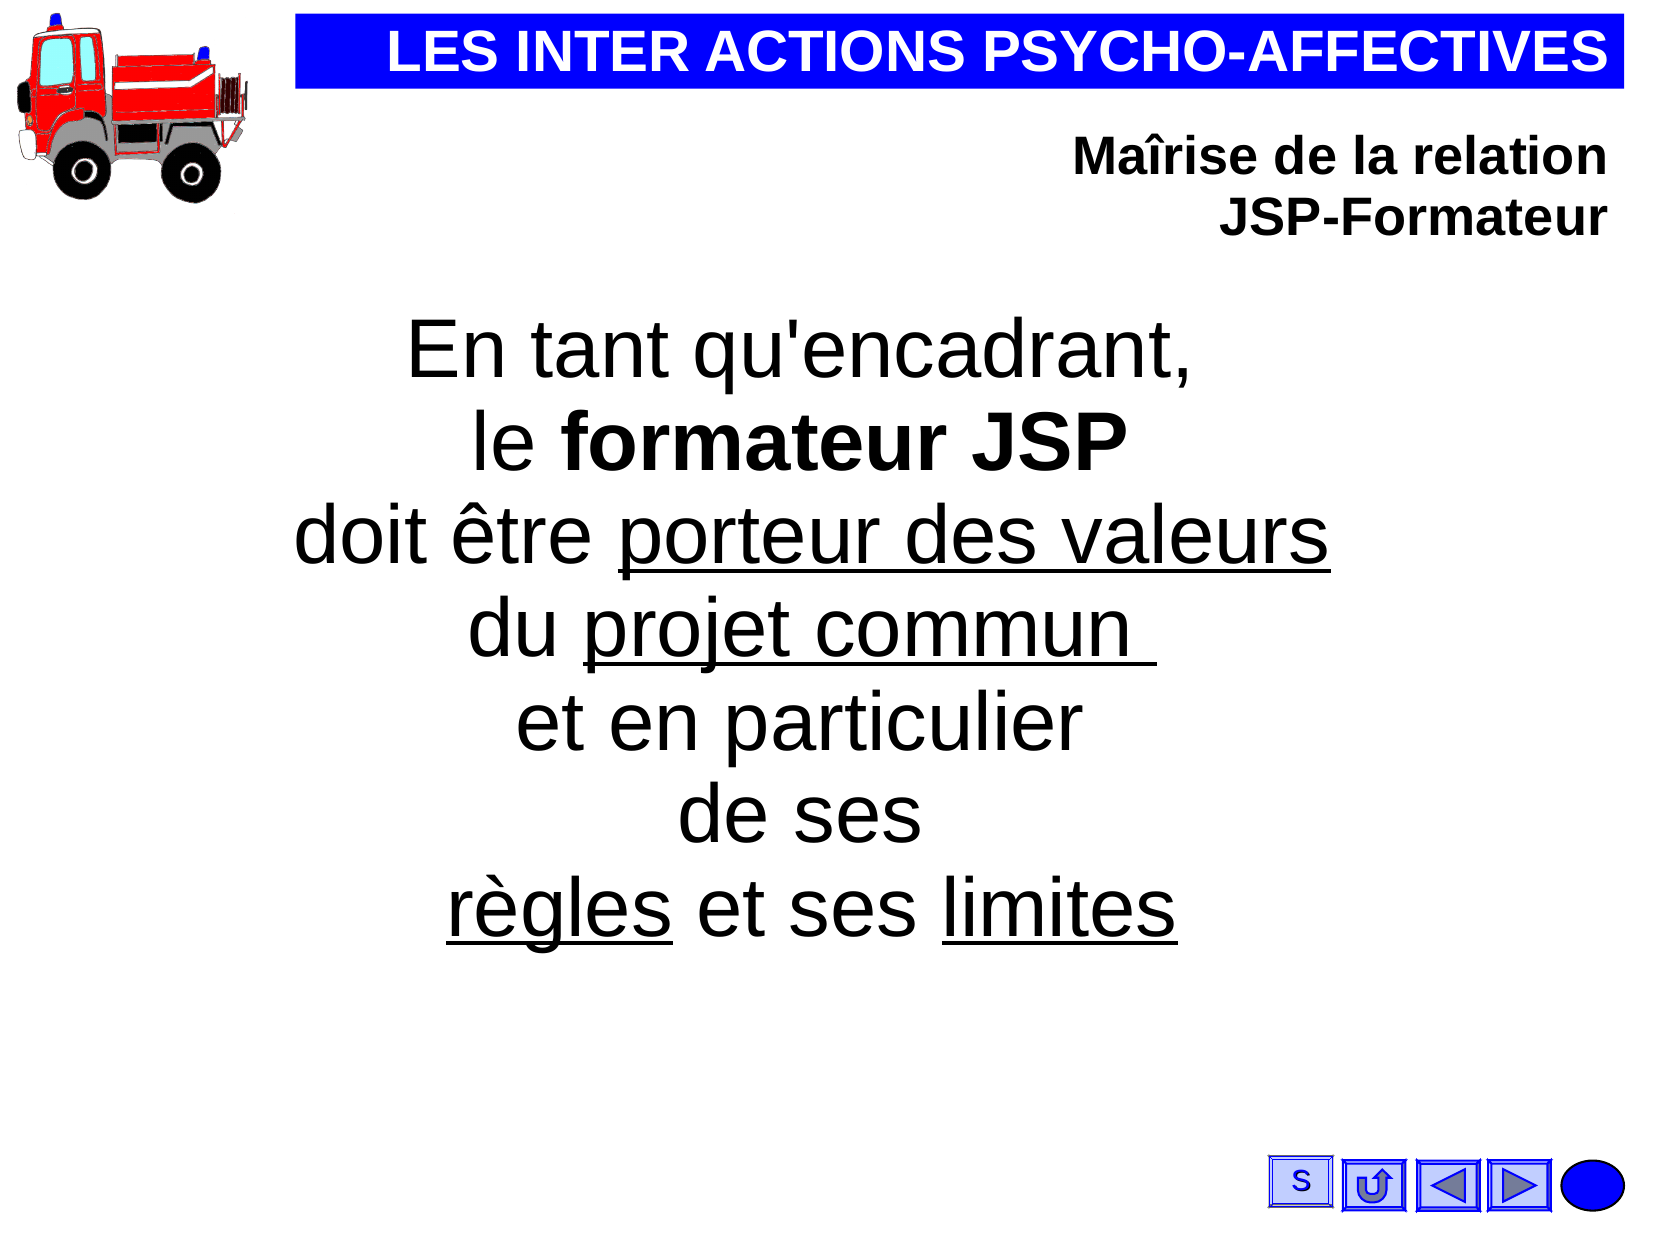

LES INTER ACTIONS PSYCHO-AFFECTIVES
Maîrise de la relation
JSP-Formateur
En tant qu'encadrant,
le formateur JSP
doit être porteur des valeurs du projet commun
et en particulier
de ses
règles et ses limites